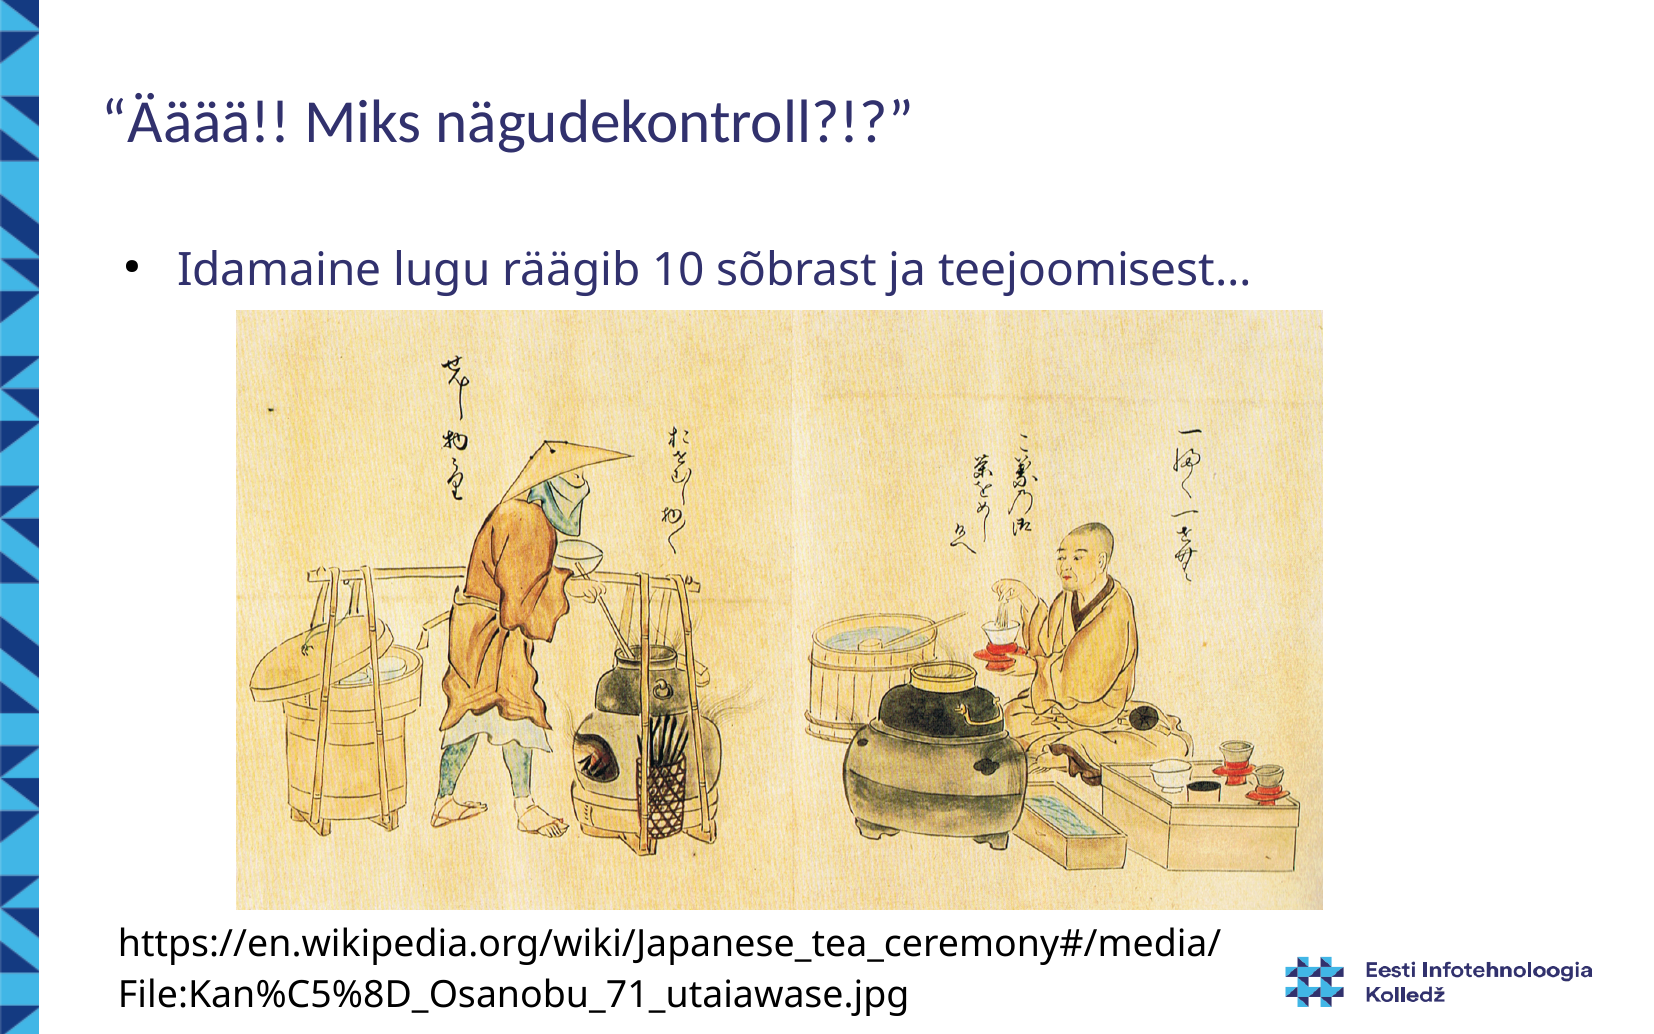

# “Ääää!! Miks nägudekontroll?!?”
Idamaine lugu räägib 10 sõbrast ja teejoomisest…
https://en.wikipedia.org/wiki/Japanese_tea_ceremony#/media/File:Kan%C5%8D_Osanobu_71_utaiawase.jpg